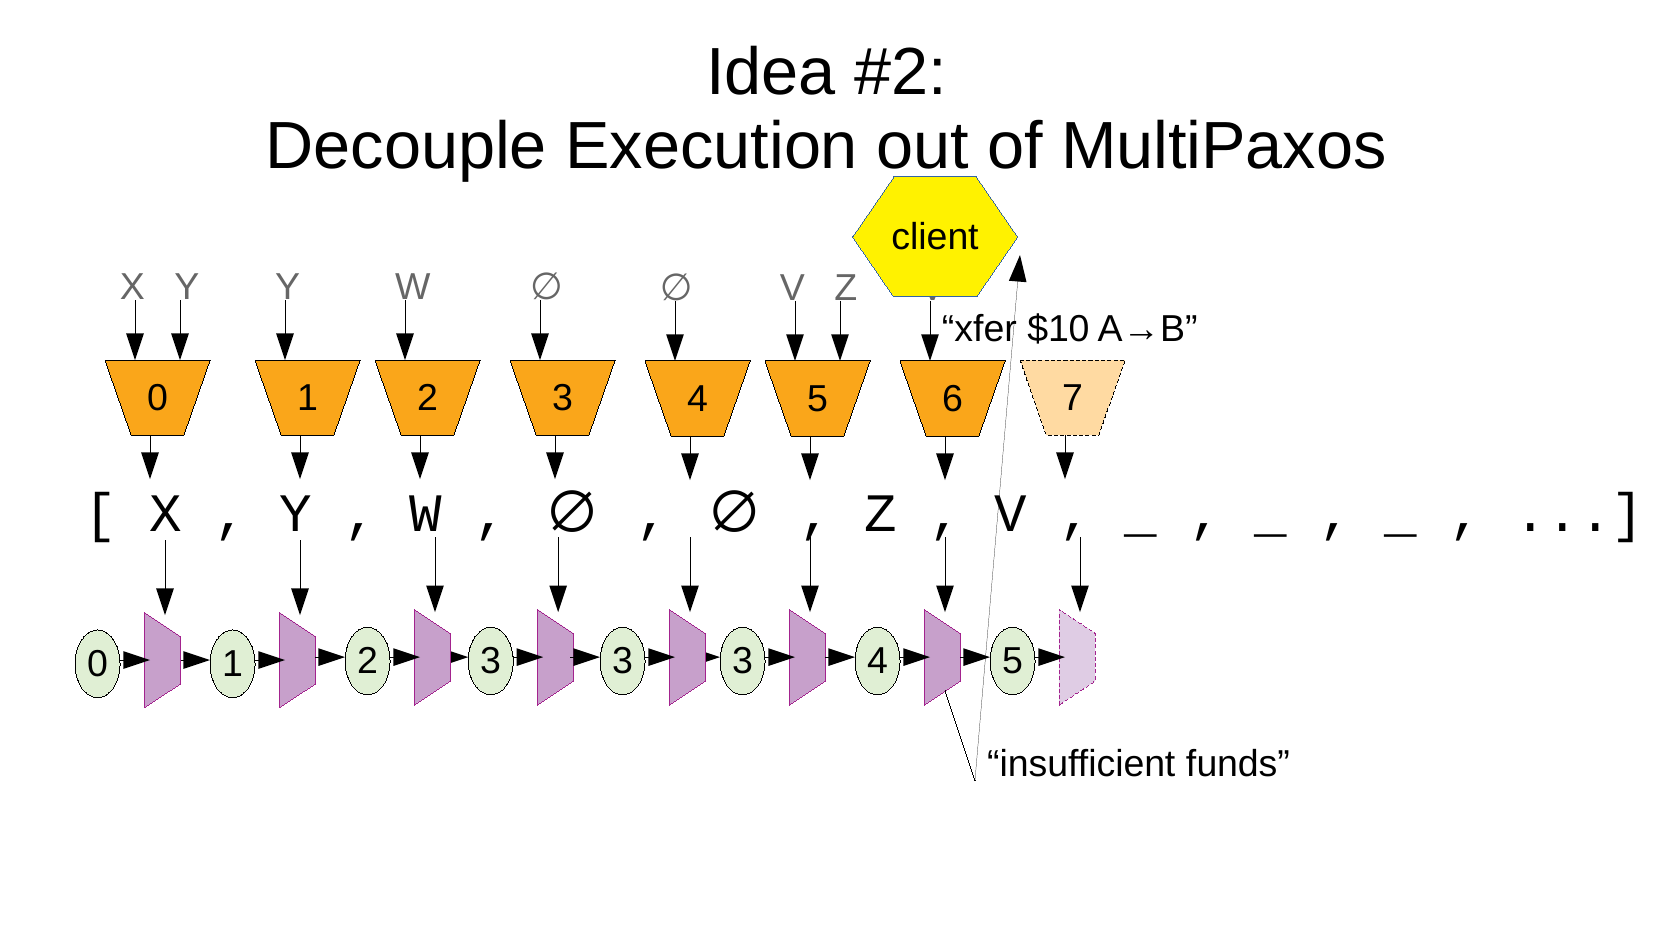

# Idea #2: Decouple Execution out of MultiPaxos
client
“xfer $10 A→B”
“insufficient funds”
X
Y
Y
W
∅
∅
V
Z
V
0
1
2
3
7
4
5
6
[ X , Y , W , ∅ , ∅ , Z , V , _ , _ , _ , ...]
2
3
3
3
4
5
0
1